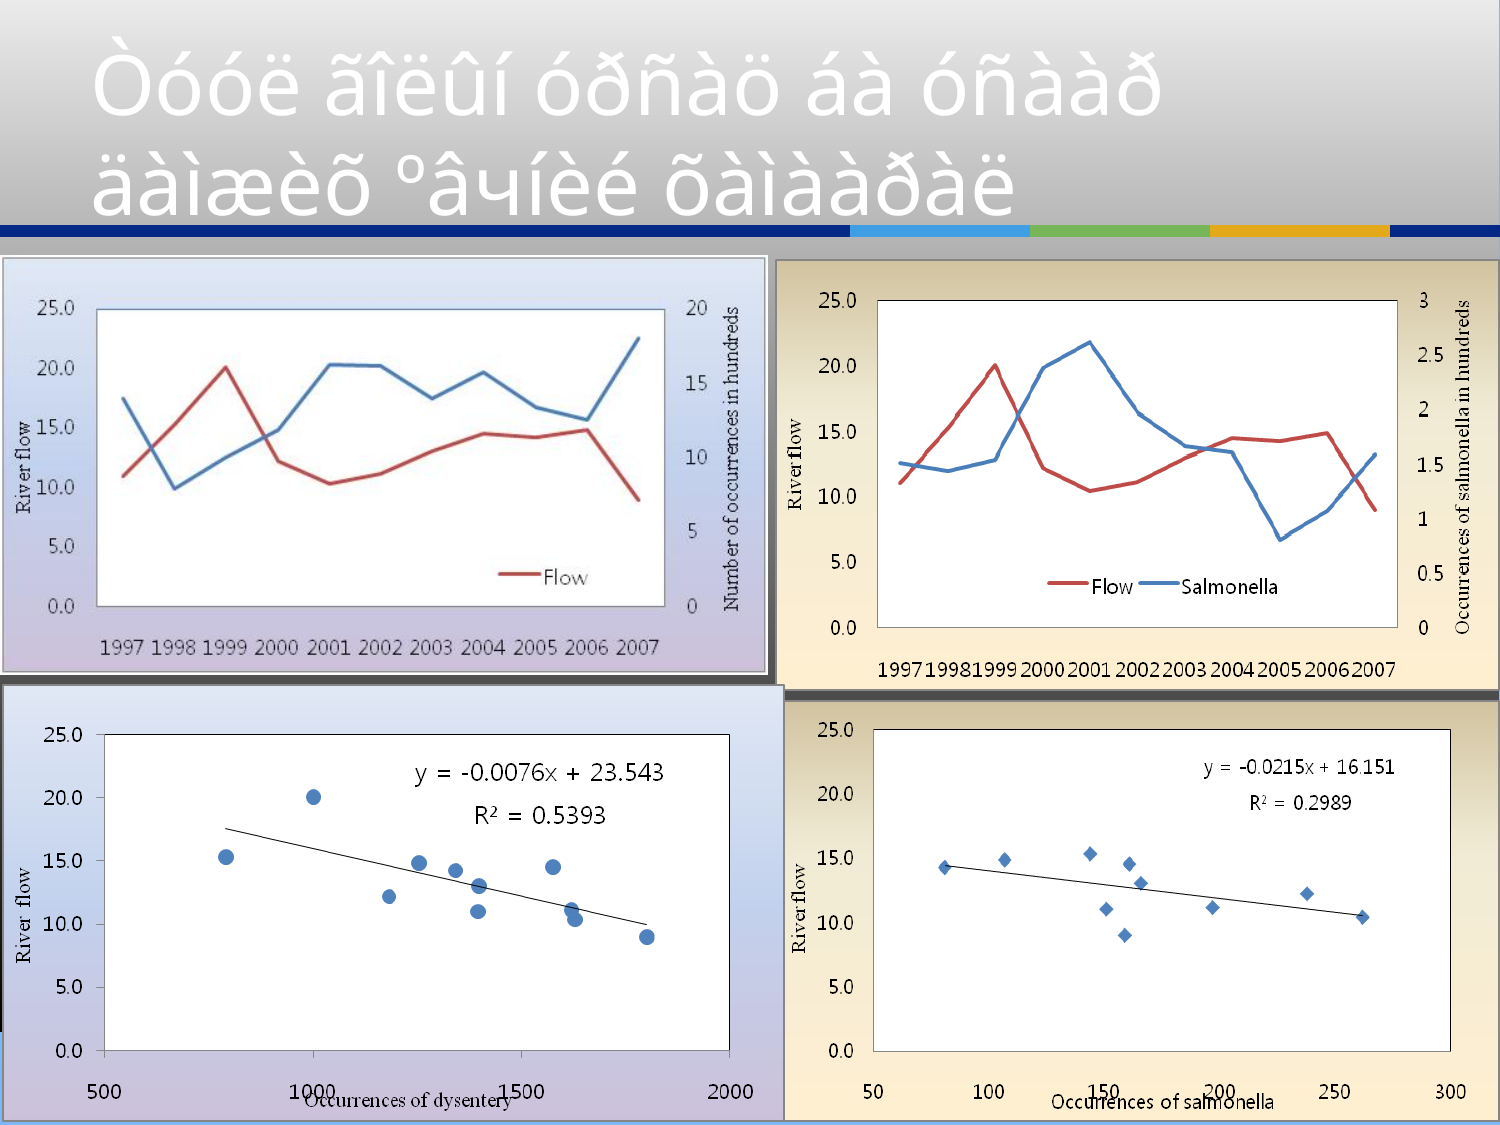

# Òóóë ãîëûí óðñàö áà óñààð äàìæèõ ºâчíèé õàìààðàë